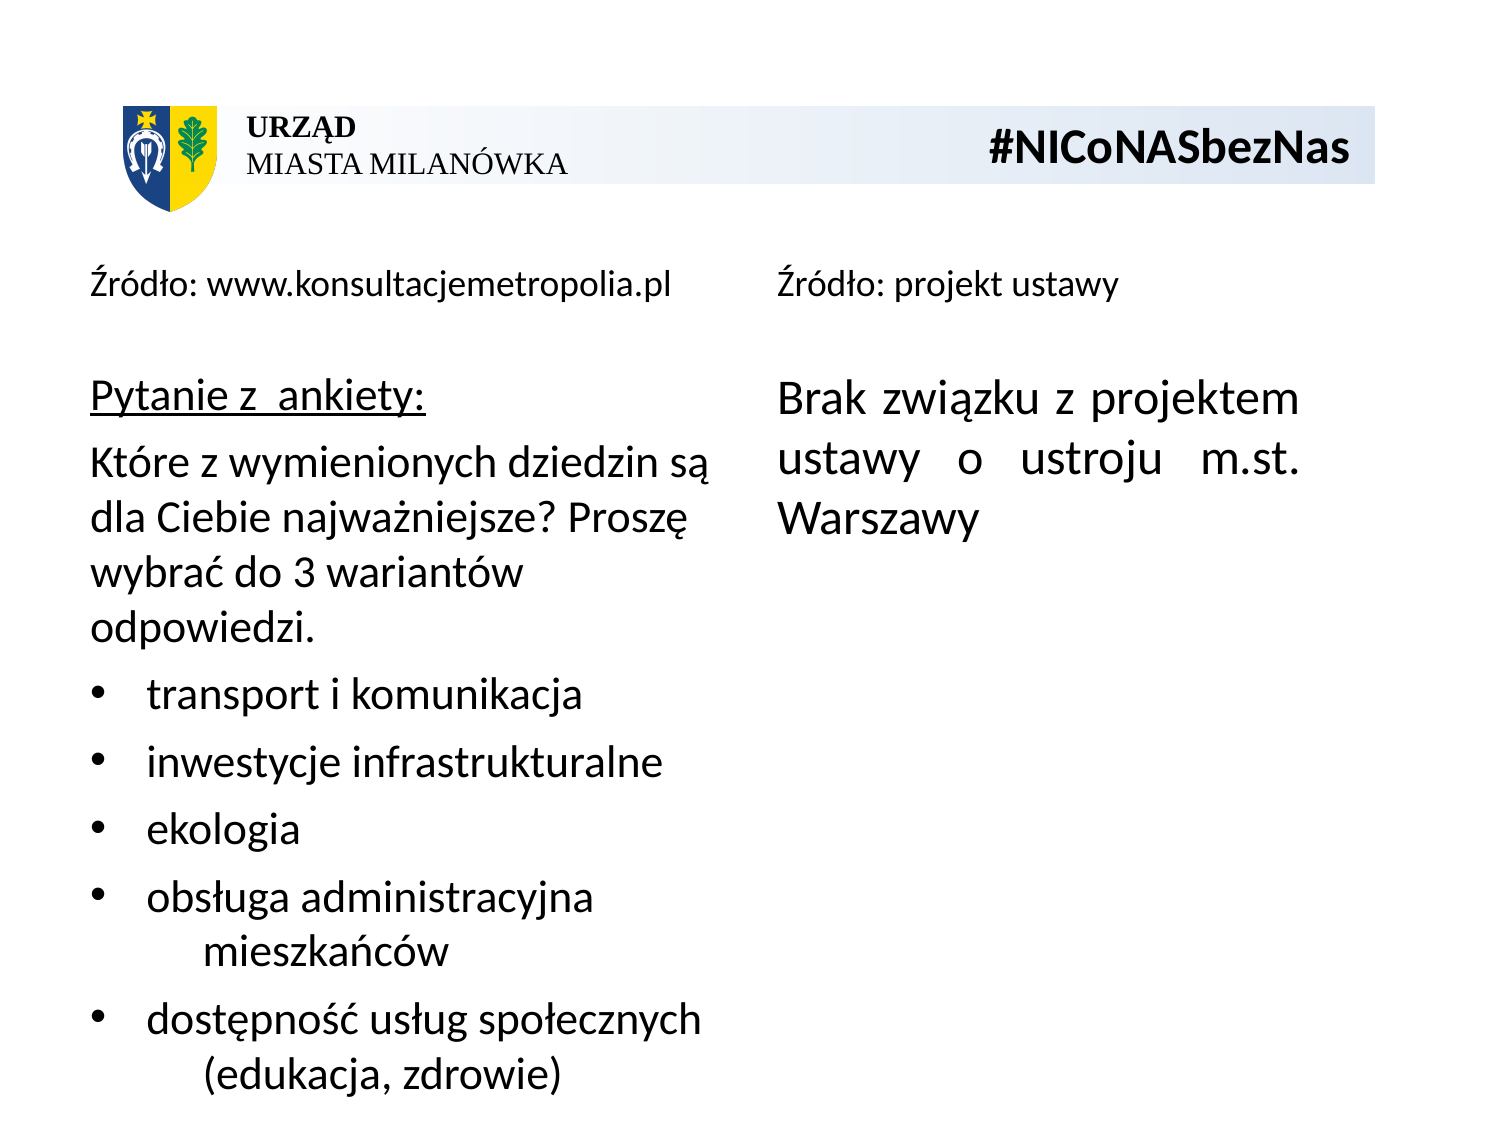

Urząd
Miasta Milanówka
#NICoNASbezNas
# Źródło: www.konsultacjemetropolia.pl
Źródło: projekt ustawy
Pytanie z ankiety:
Które z wymienionych dziedzin są dla Ciebie najważniejsze? Proszę wybrać do 3 wariantów odpowiedzi.
transport i komunikacja
inwestycje infrastrukturalne
ekologia
obsługa administracyjna mieszkańców
dostępność usług społecznych (edukacja, zdrowie)
Brak związku z projektem ustawy o ustroju m.st. Warszawy